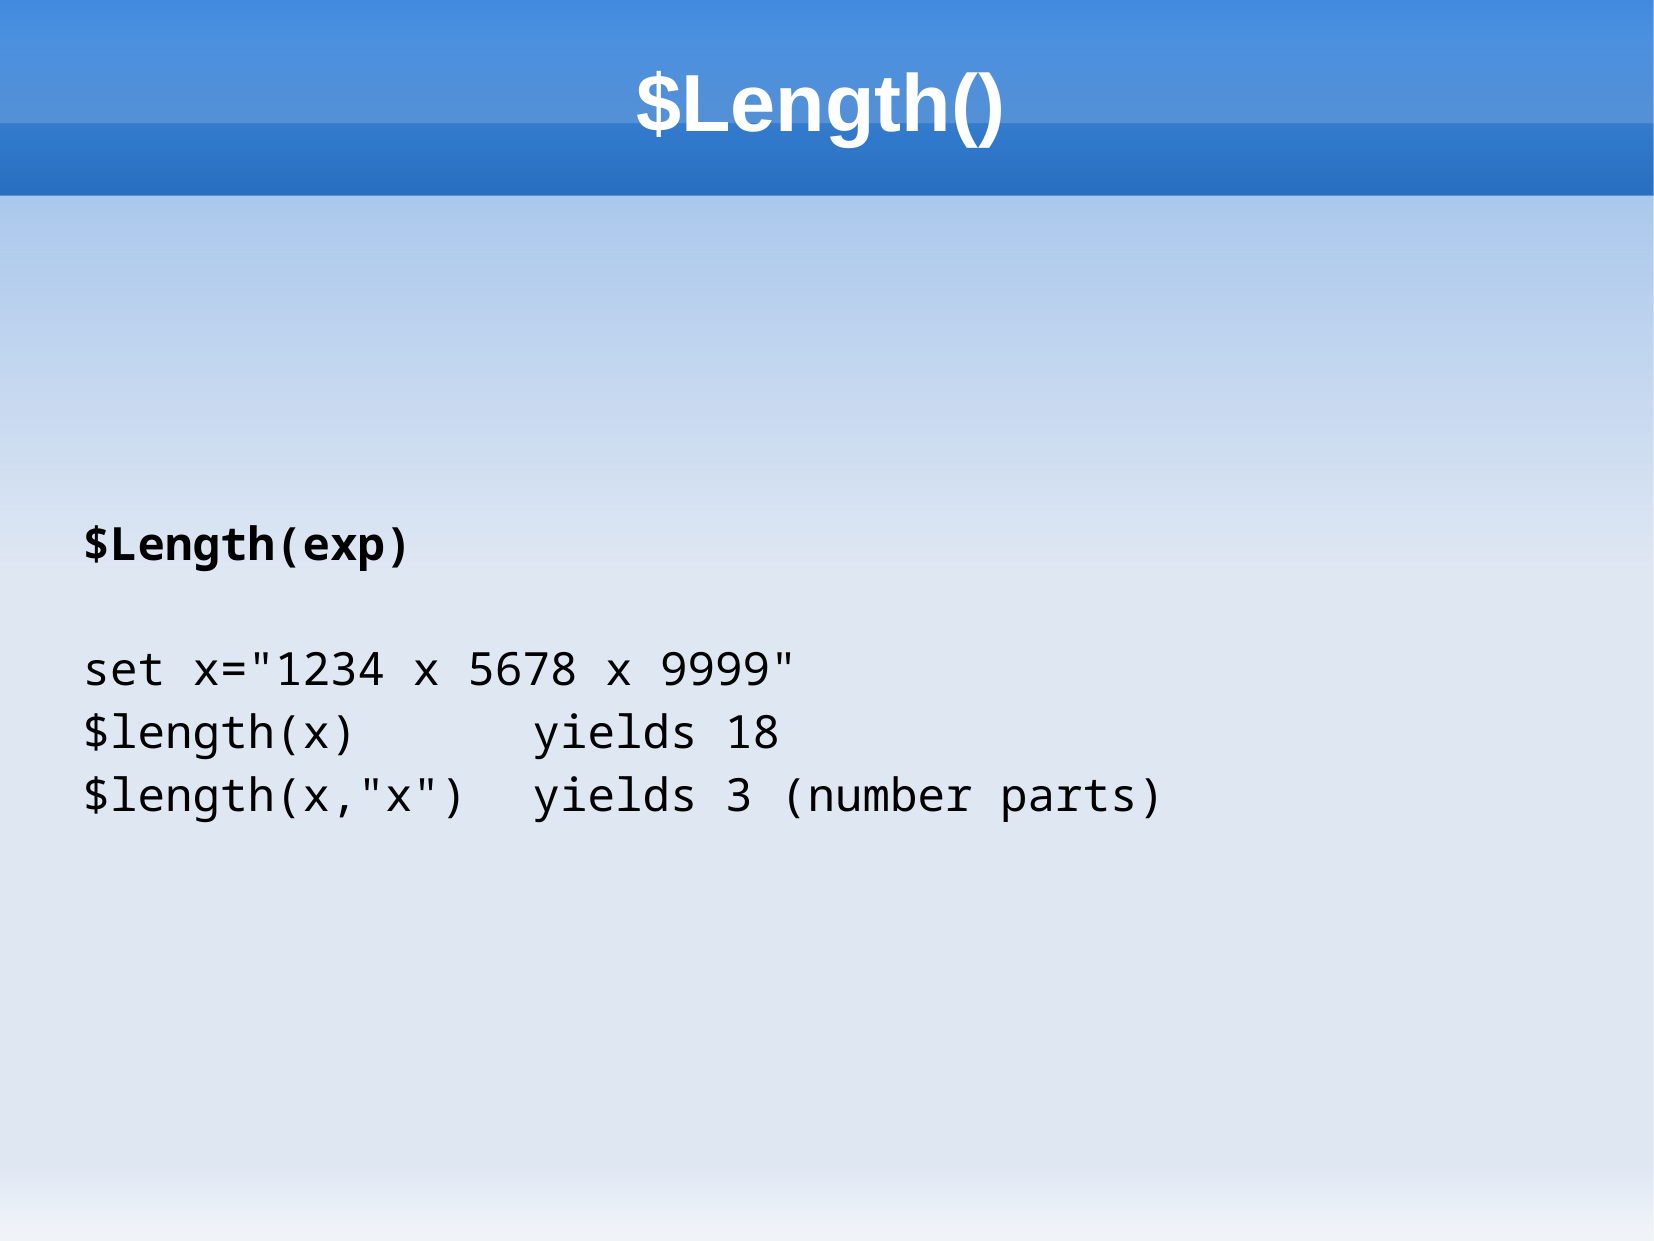

# $Length()
$Length(exp)
set x="1234 x 5678 x 9999"
$length(x)			yields 18
$length(x,"x")	yields 3 (number parts)